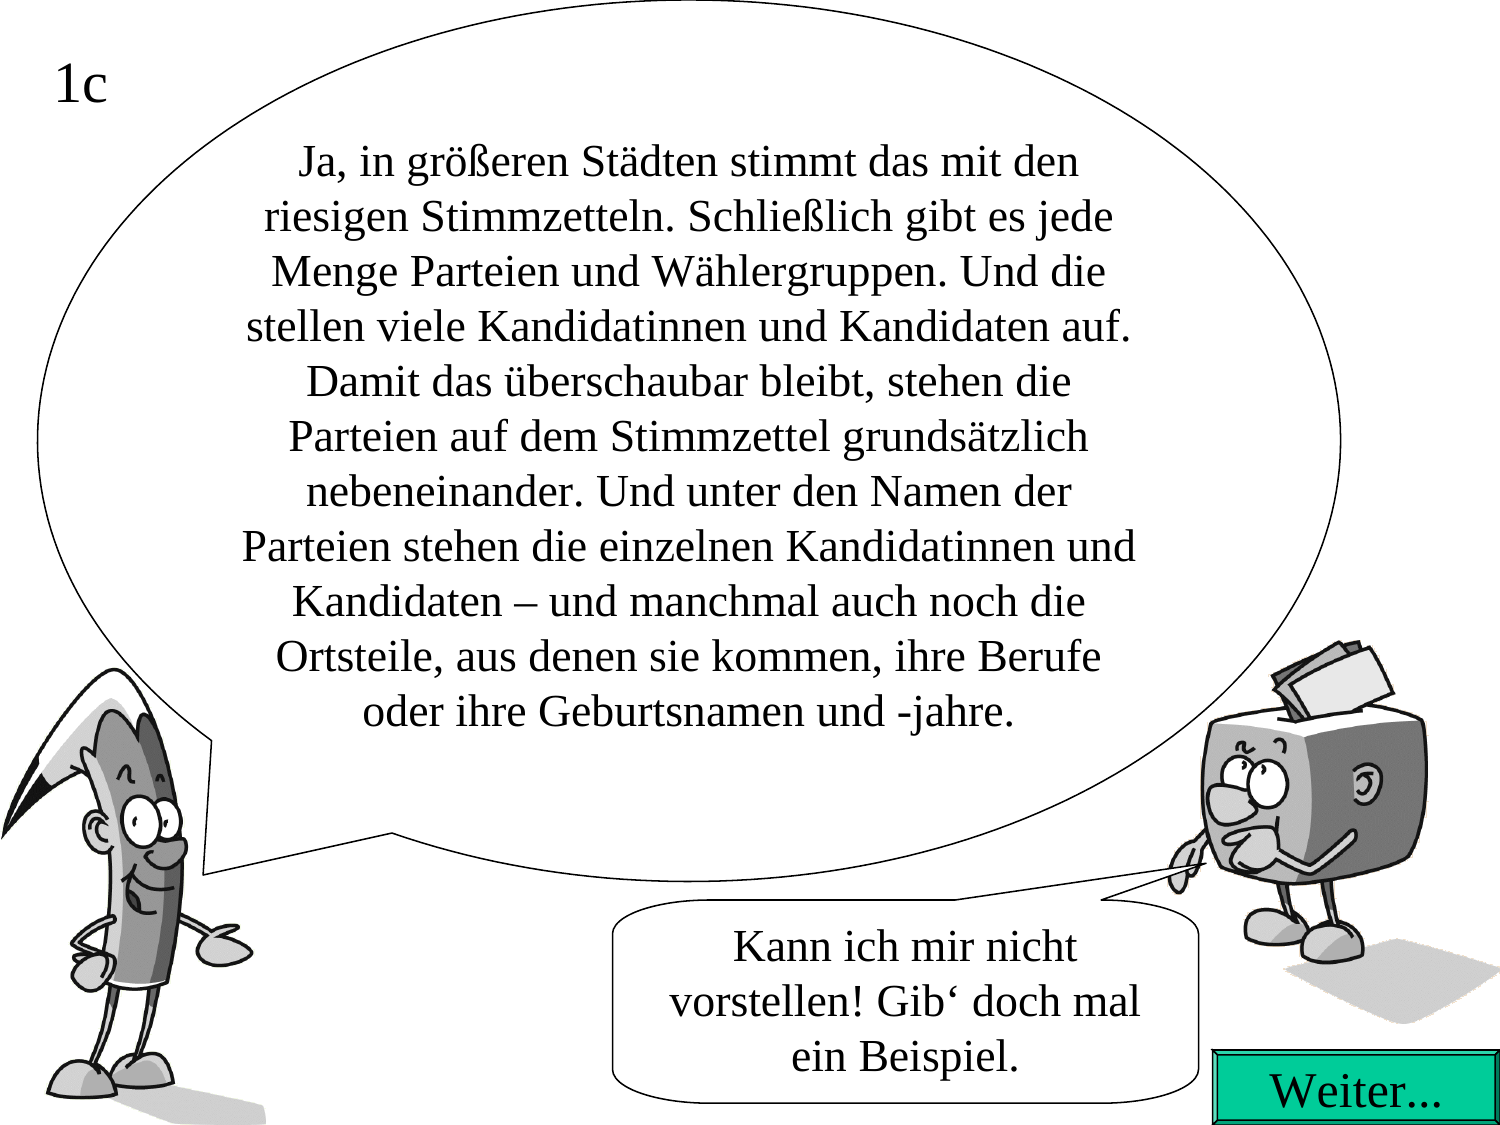

Ja, in größeren Städten stimmt das mit den riesigen Stimmzetteln. Schließlich gibt es jede Menge Parteien und Wählergruppen. Und die stellen viele Kandidatinnen und Kandidaten auf. Damit das überschaubar bleibt, stehen die Parteien auf dem Stimmzettel grundsätzlich nebeneinander. Und unter den Namen der Parteien stehen die einzelnen Kandidatinnen und Kandidaten – und manchmal auch noch die Ortsteile, aus denen sie kommen, ihre Berufe oder ihre Geburtsnamen und -jahre.
1c
Kann ich mir nicht vorstellen! Gib‘ doch mal ein Beispiel.
Weiter...